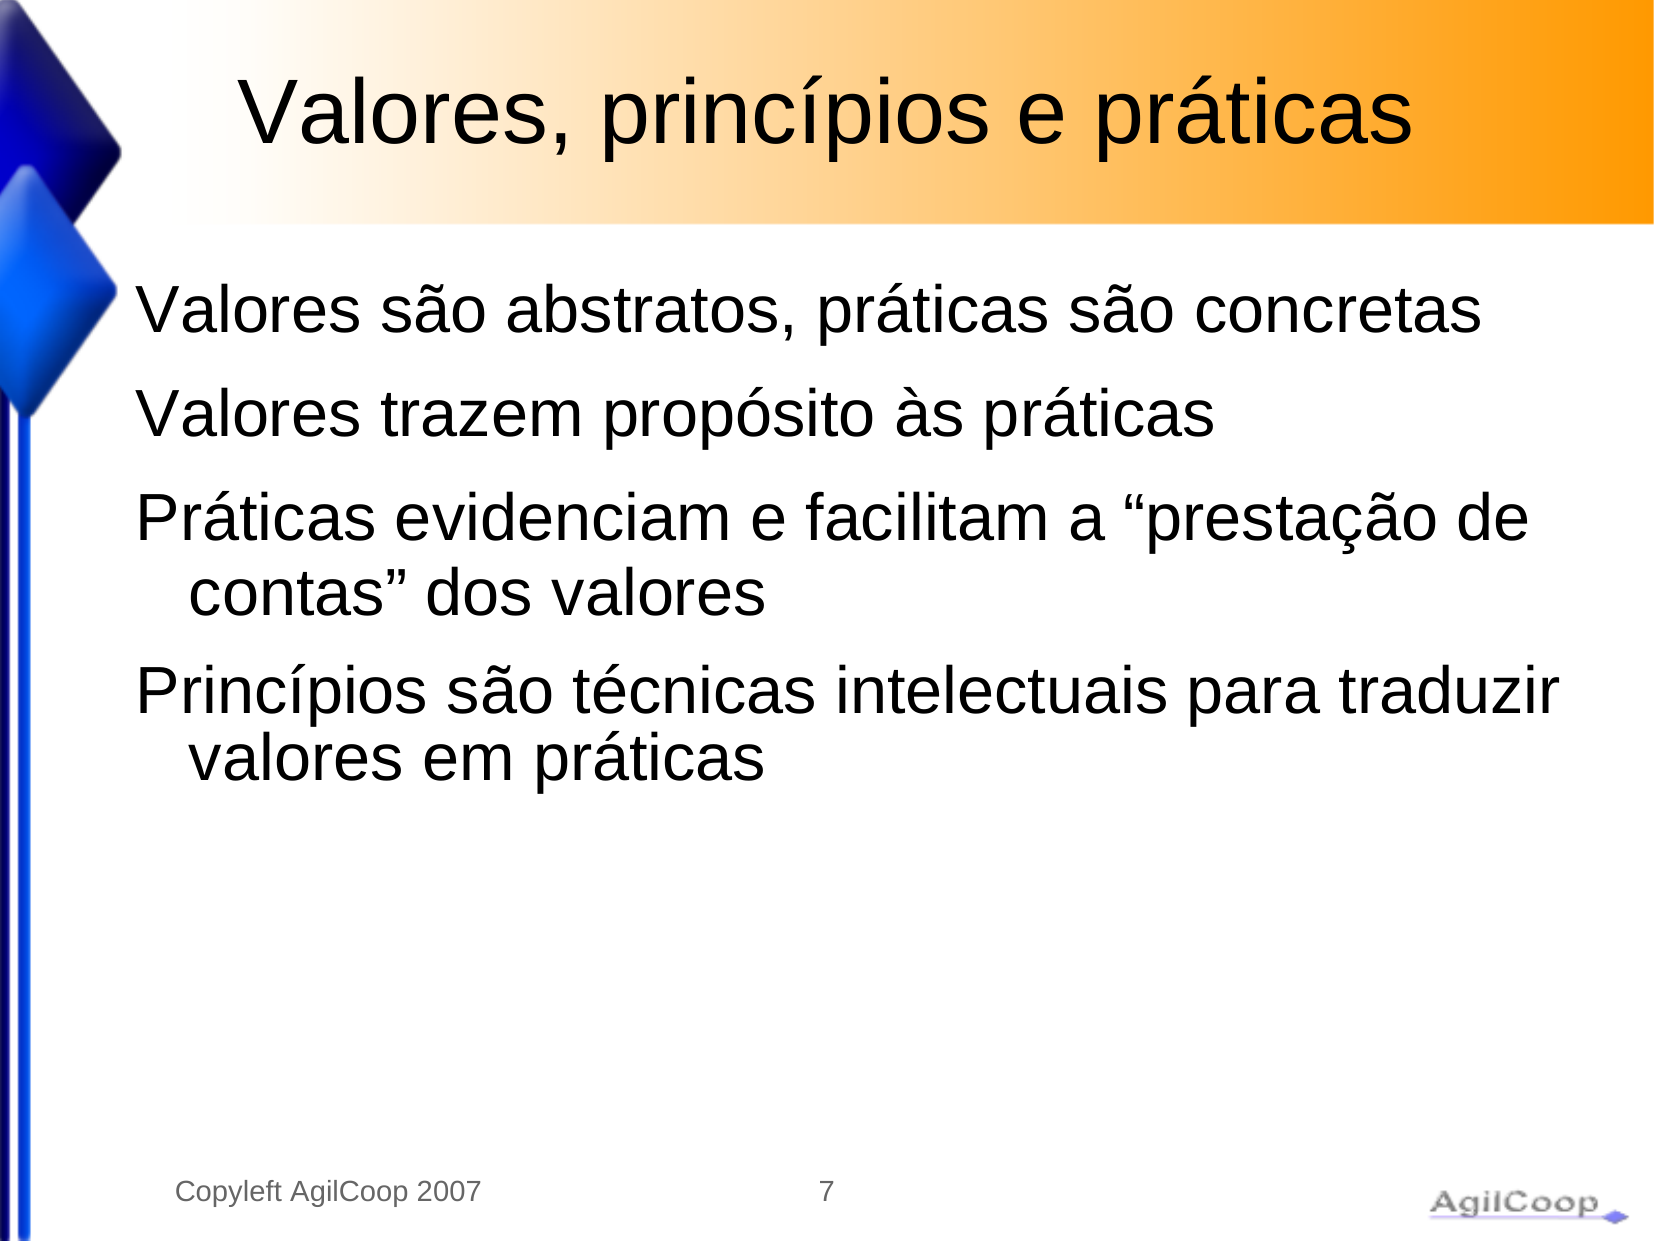

# Valores, princípios e práticas
Valores são abstratos, práticas são concretas
Valores trazem propósito às práticas
Práticas evidenciam e facilitam a “prestação de contas” dos valores
Princípios são técnicas intelectuais para traduzir valores em práticas
Copyleft AgilCoop 2007
7